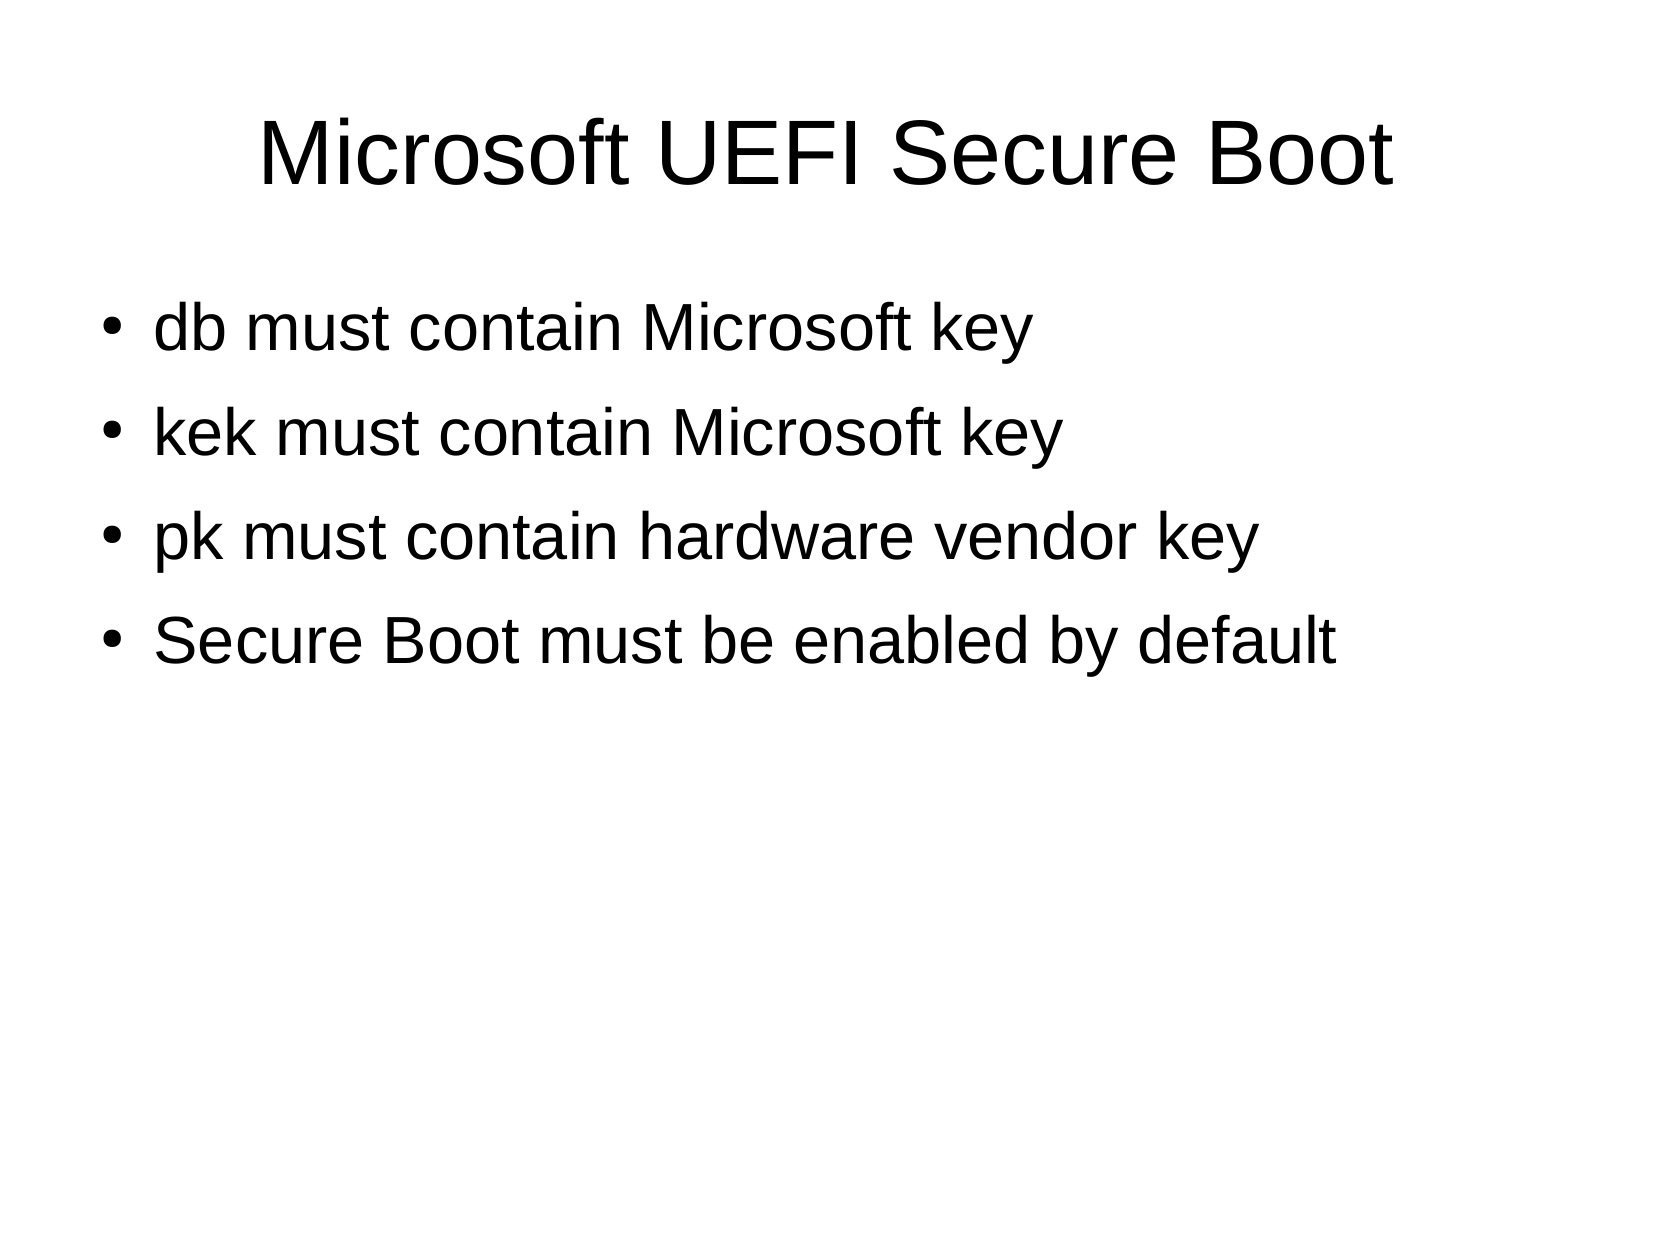

# Microsoft UEFI Secure Boot
db must contain Microsoft key
kek must contain Microsoft key
pk must contain hardware vendor key
Secure Boot must be enabled by default